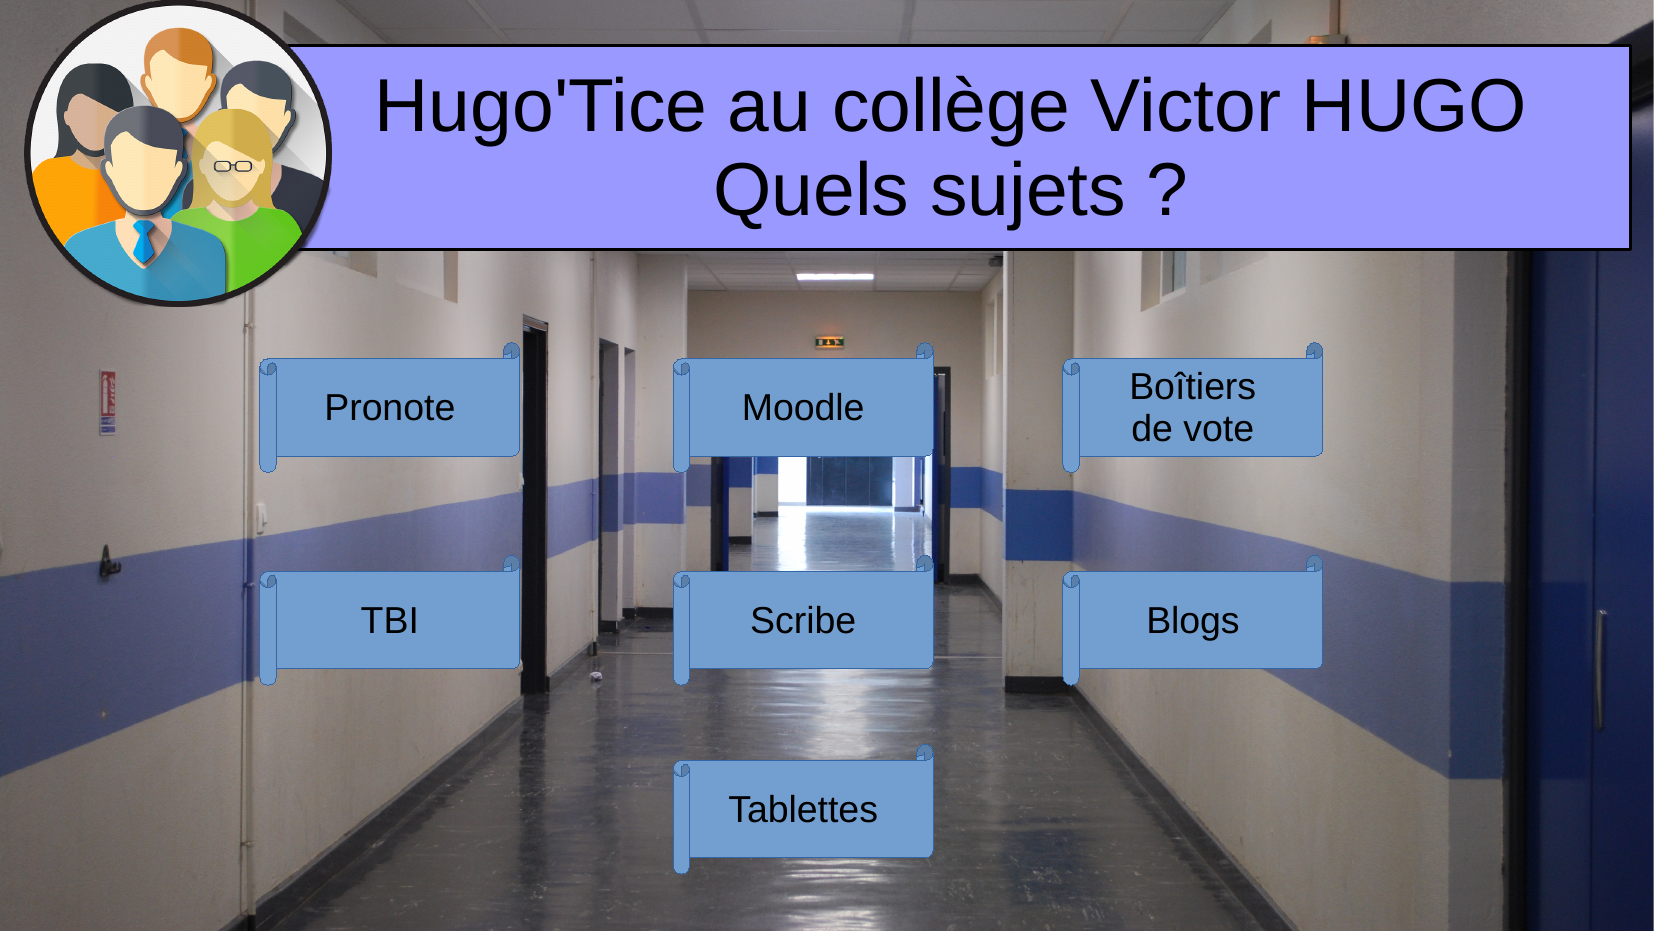

Hugo'Tice au collège Victor HUGO
Quels sujets ?
Pronote
Moodle
Boîtiers
de vote
TBI
Scribe
Blogs
Tablettes